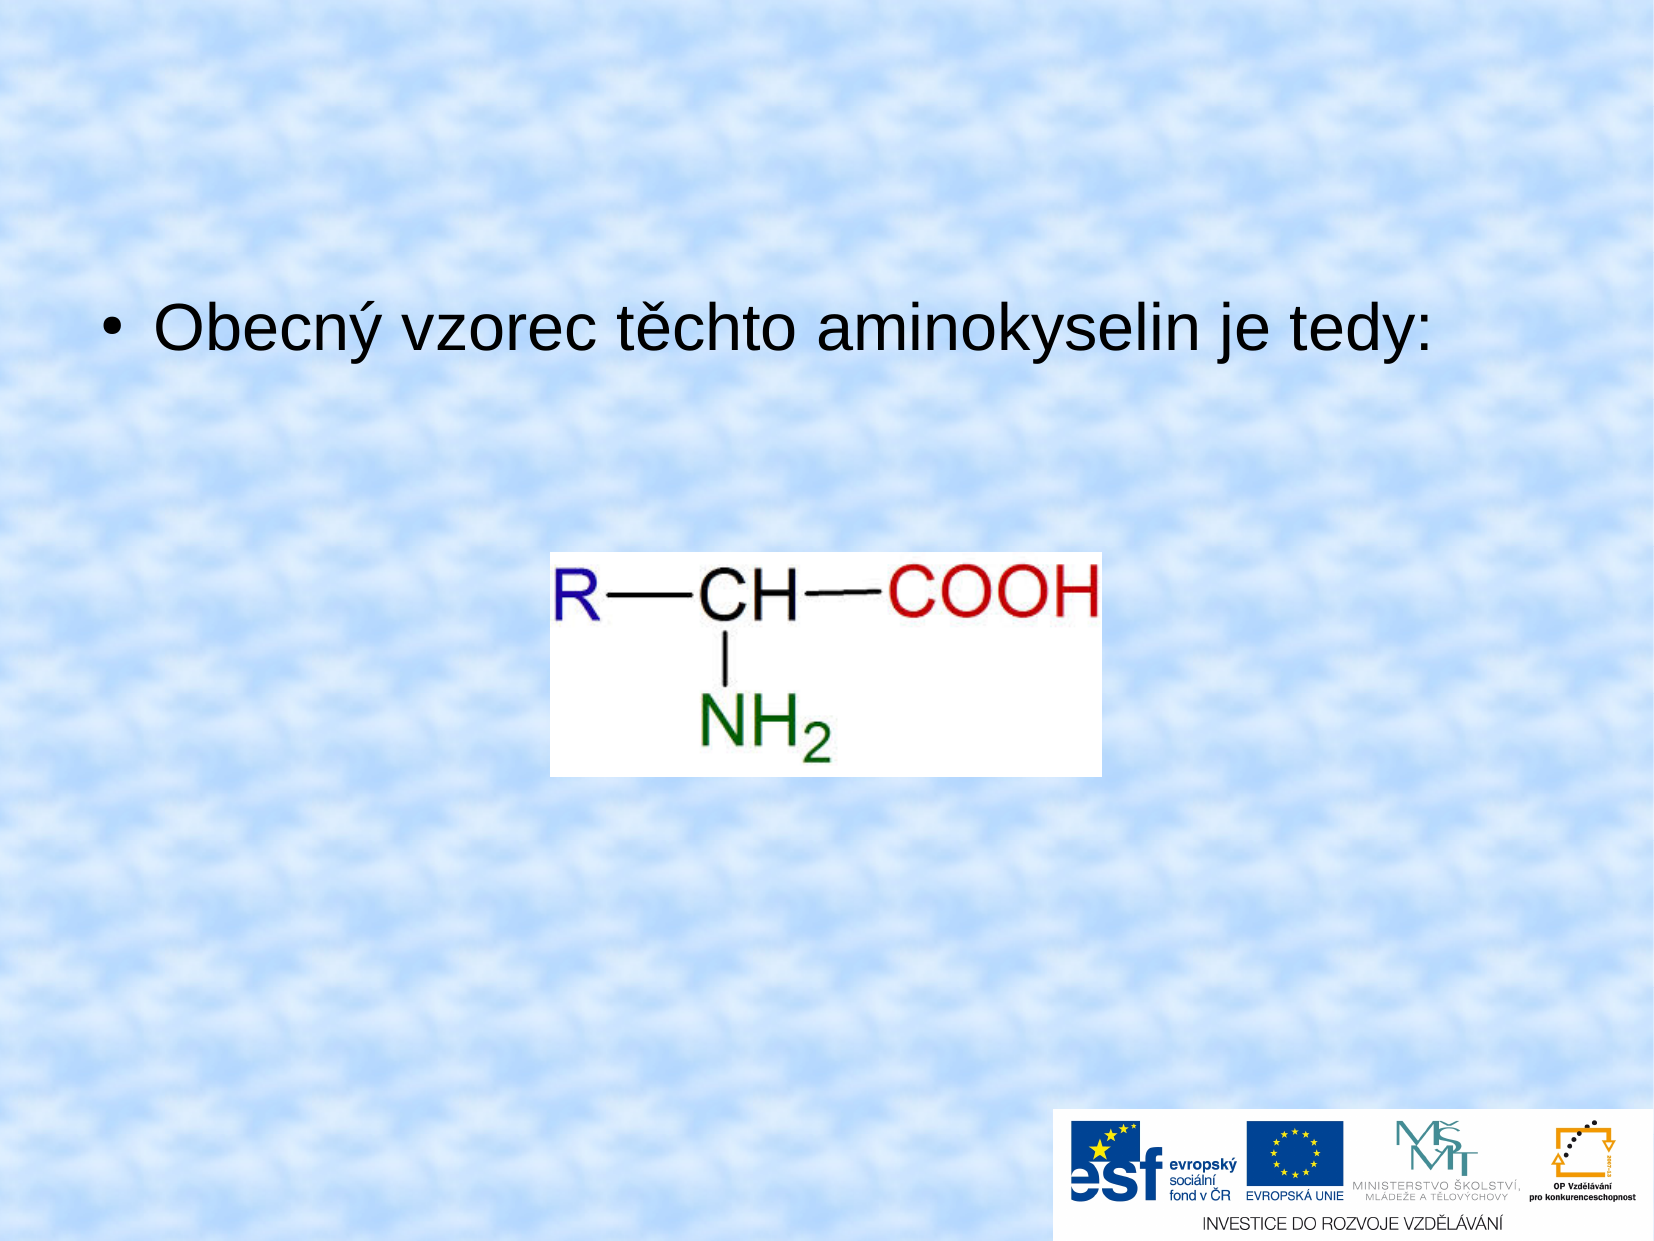

# Obecný vzorec těchto aminokyselin je tedy: